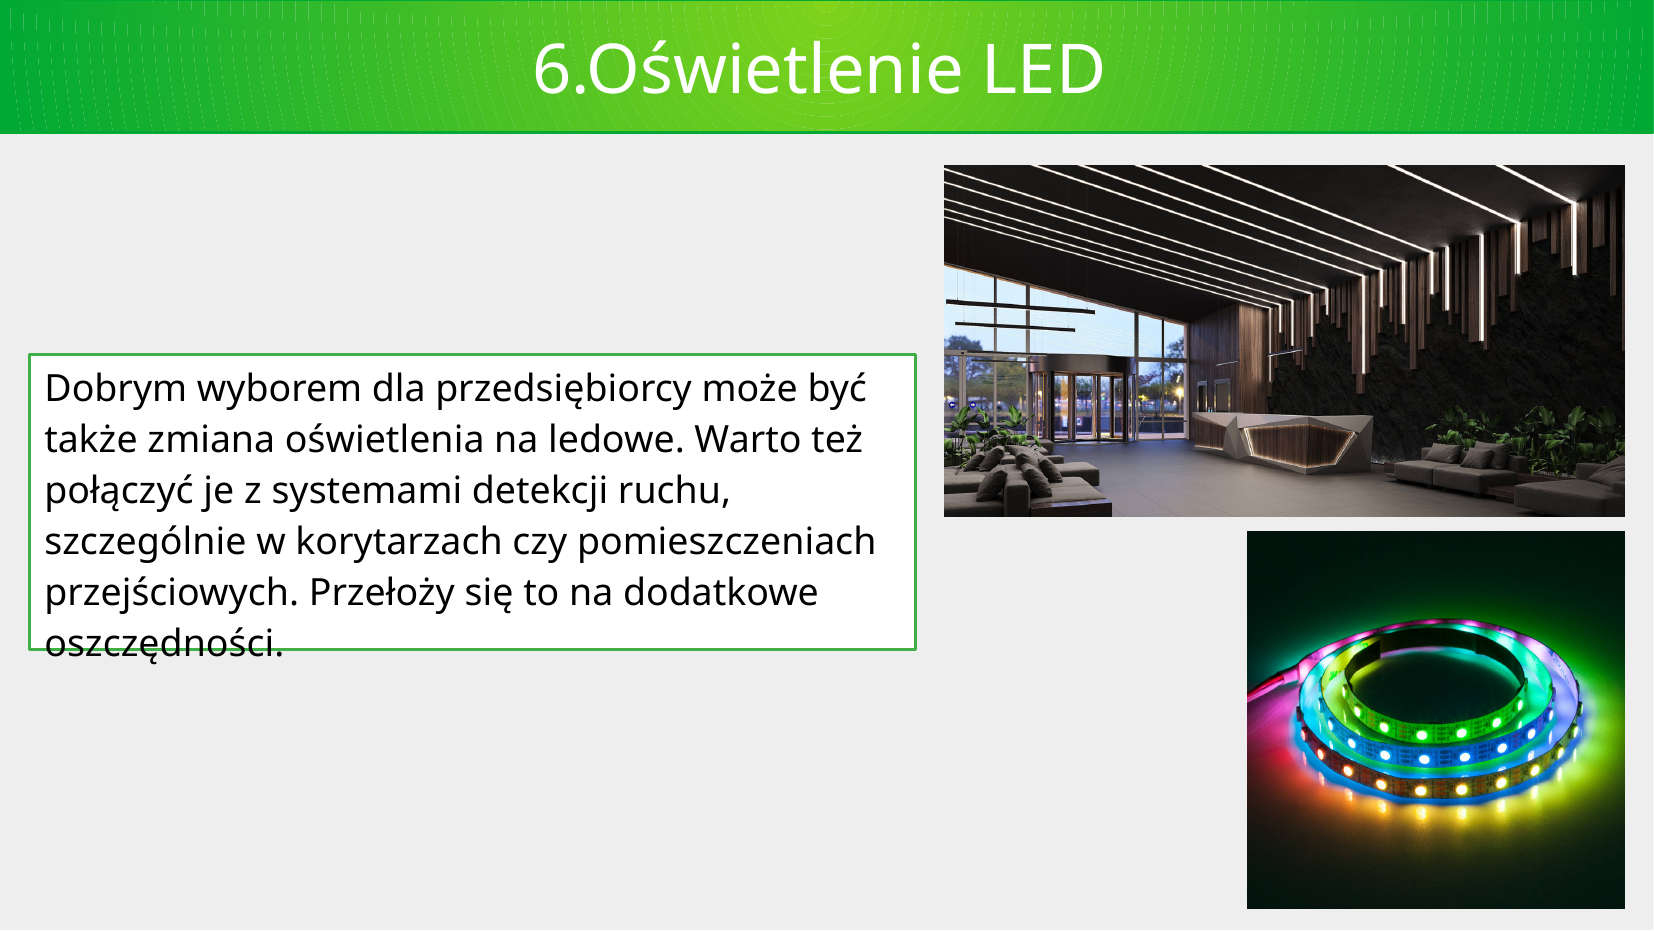

# 6.Oświetlenie LED
Dobrym wyborem dla przedsiębiorcy może być także zmiana oświetlenia na ledowe. Warto też połączyć je z systemami detekcji ruchu, szczególnie w korytarzach czy pomieszczeniach przejściowych. Przełoży się to na dodatkowe oszczędności.